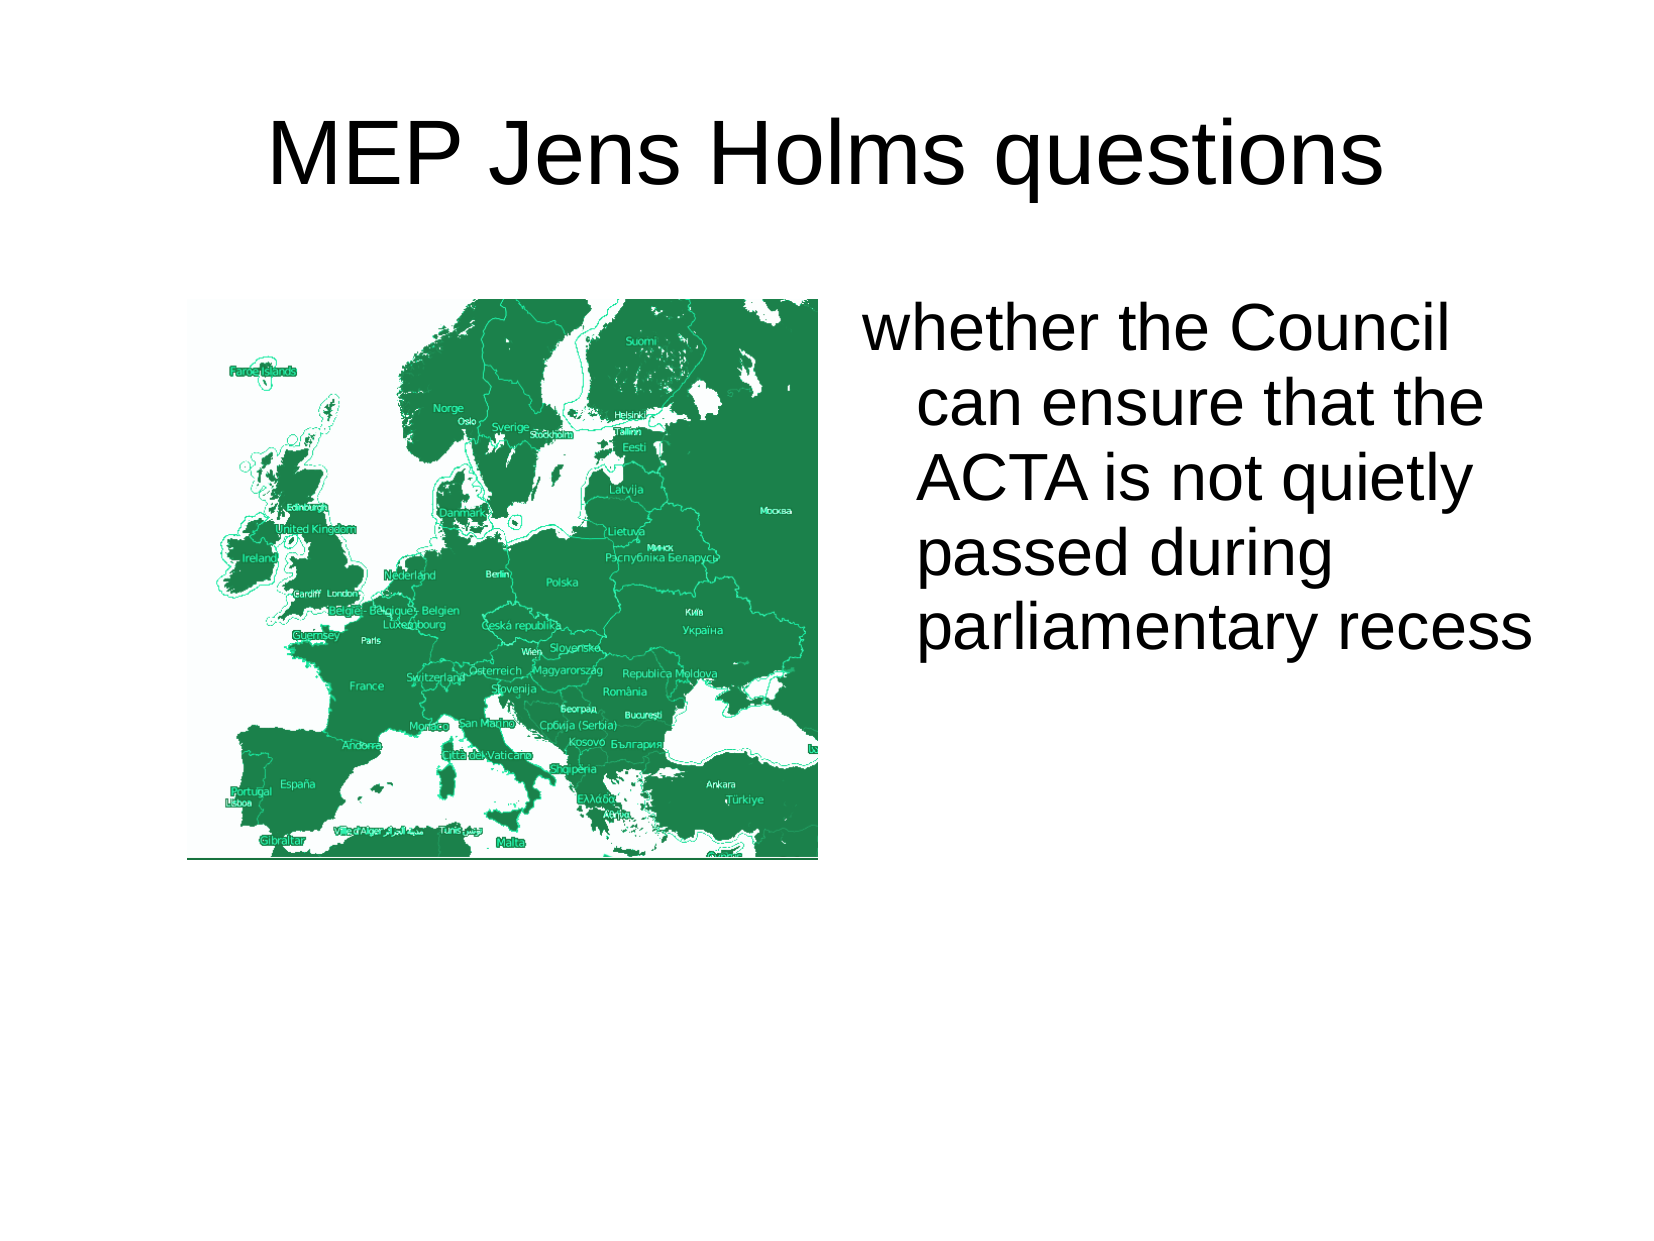

# MEP Jens Holms questions
whether the Council can ensure that the ACTA is not quietly passed during parliamentary recess